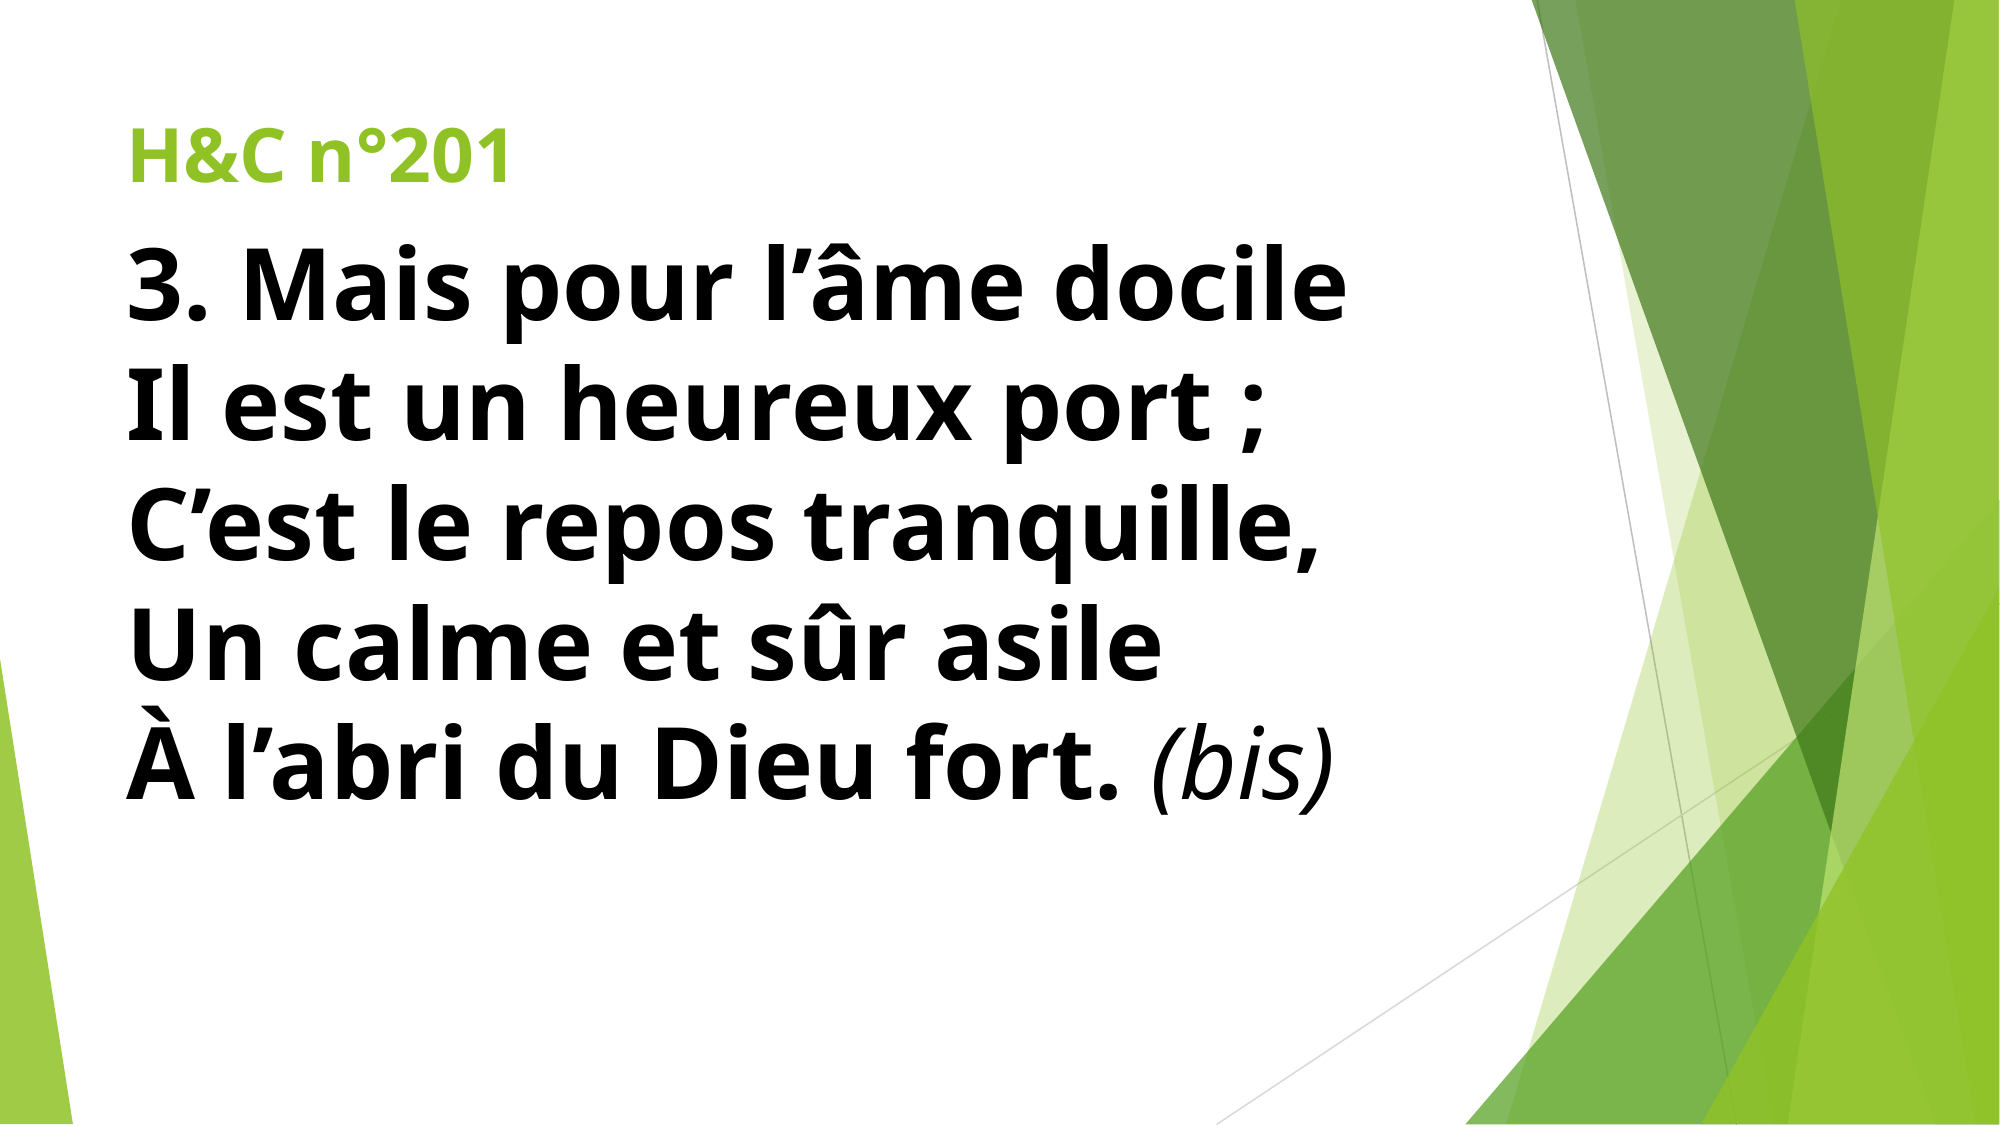

H&C n°201
3. Mais pour l’âme docile
Il est un heureux port ;
C’est le repos tranquille,
Un calme et sûr asile
À l’abri du Dieu fort. (bis)